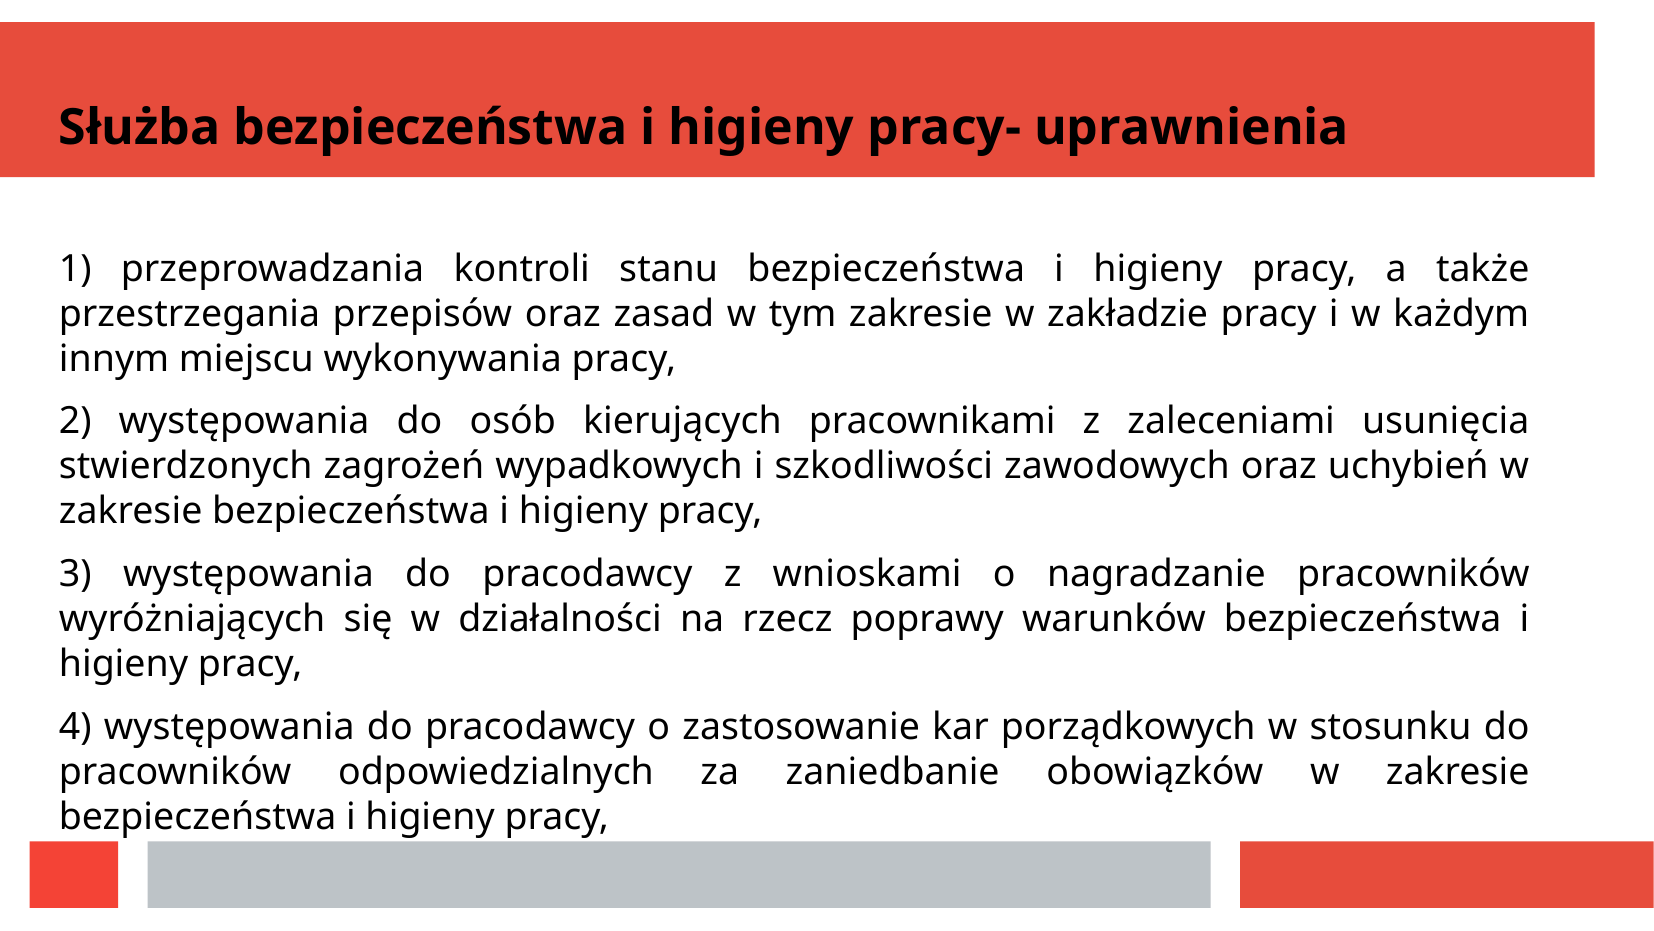

# Służba bezpieczeństwa i higieny pracy- uprawnienia
1) przeprowadzania kontroli stanu bezpieczeństwa i higieny pracy, a także przestrzegania przepisów oraz zasad w tym zakresie w zakładzie pracy i w każdym innym miejscu wykonywania pracy,
2) występowania do osób kierujących pracownikami z zaleceniami usunięcia stwierdzonych zagrożeń wypadkowych i szkodliwości zawodowych oraz uchybień w zakresie bezpieczeństwa i higieny pracy,
3) występowania do pracodawcy z wnioskami o nagradzanie pracowników wyróżniających się w działalności na rzecz poprawy warunków bezpieczeństwa i higieny pracy,
4) występowania do pracodawcy o zastosowanie kar porządkowych w stosunku do pracowników odpowiedzialnych za zaniedbanie obowiązków w zakresie bezpieczeństwa i higieny pracy,